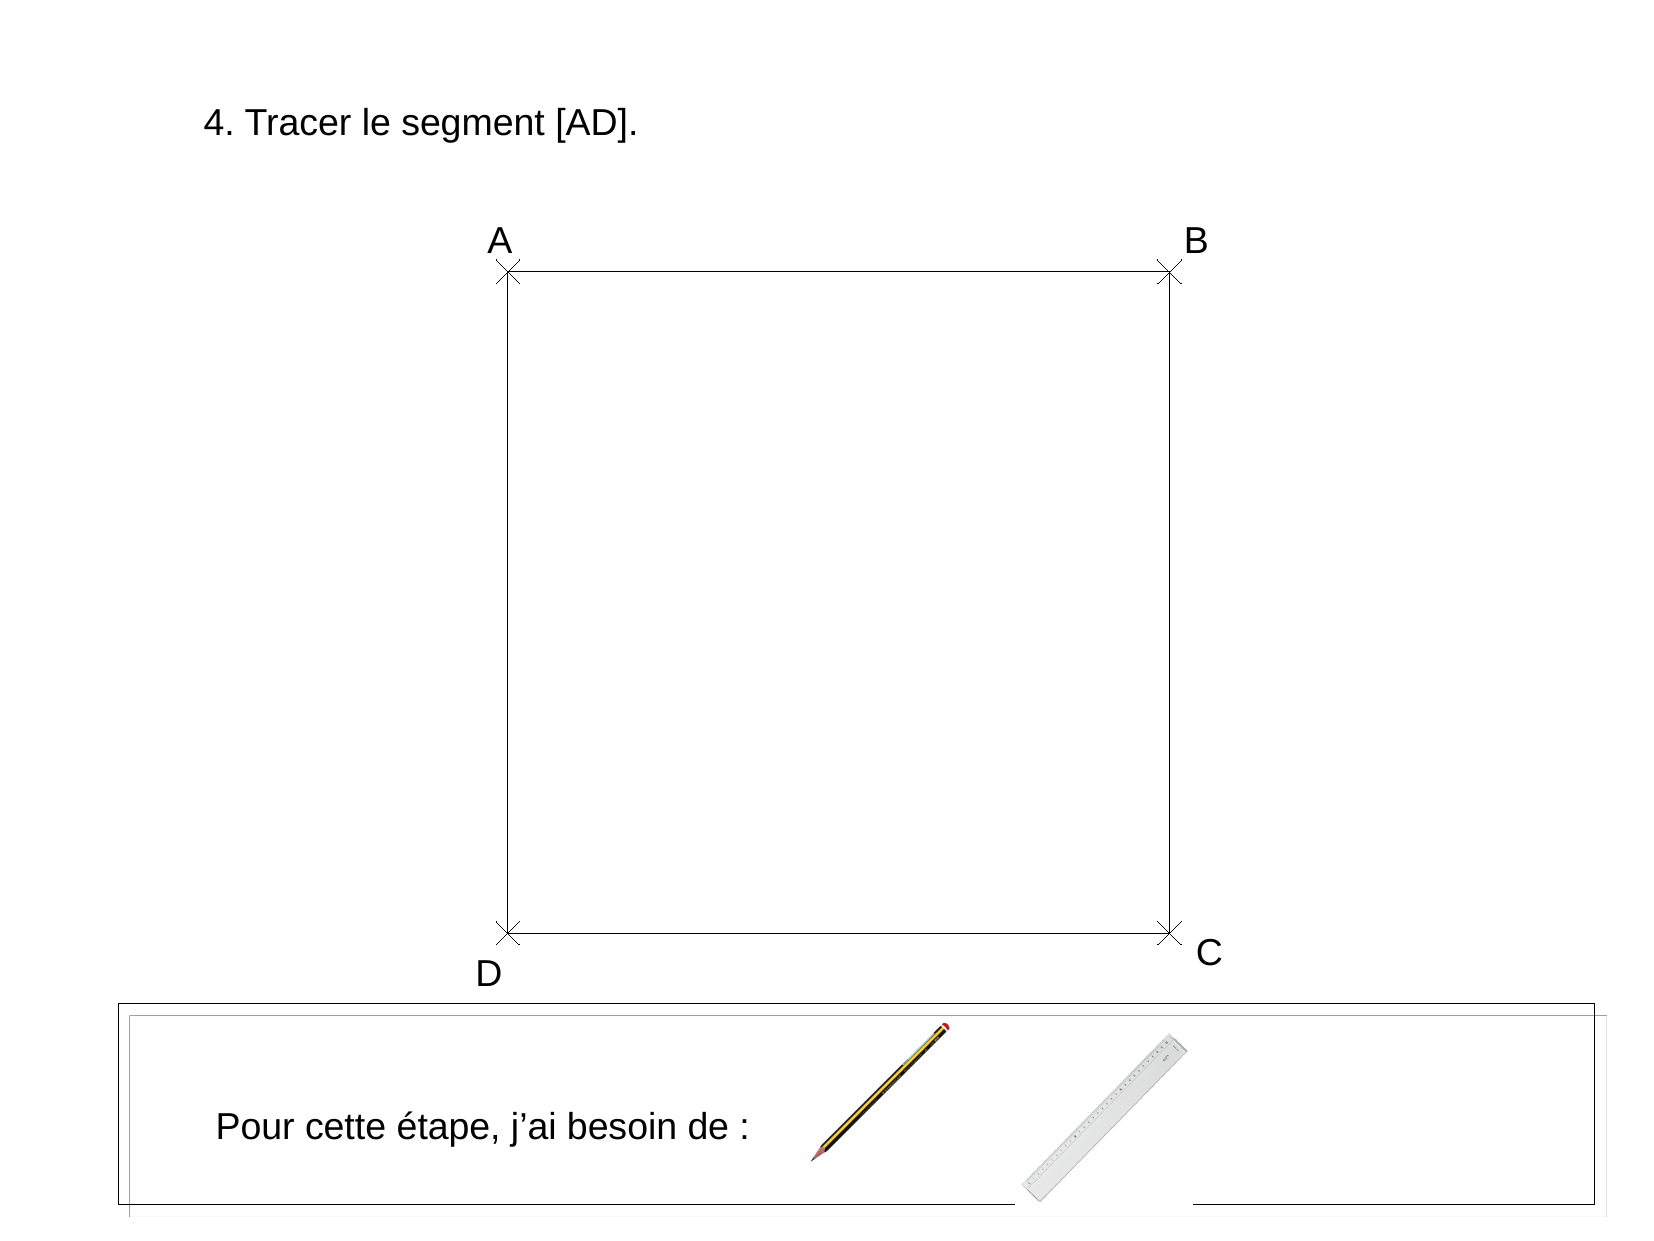

4. Tracer le segment [AD].
A
B
C
D
Pour cette étape, j’ai besoin de :